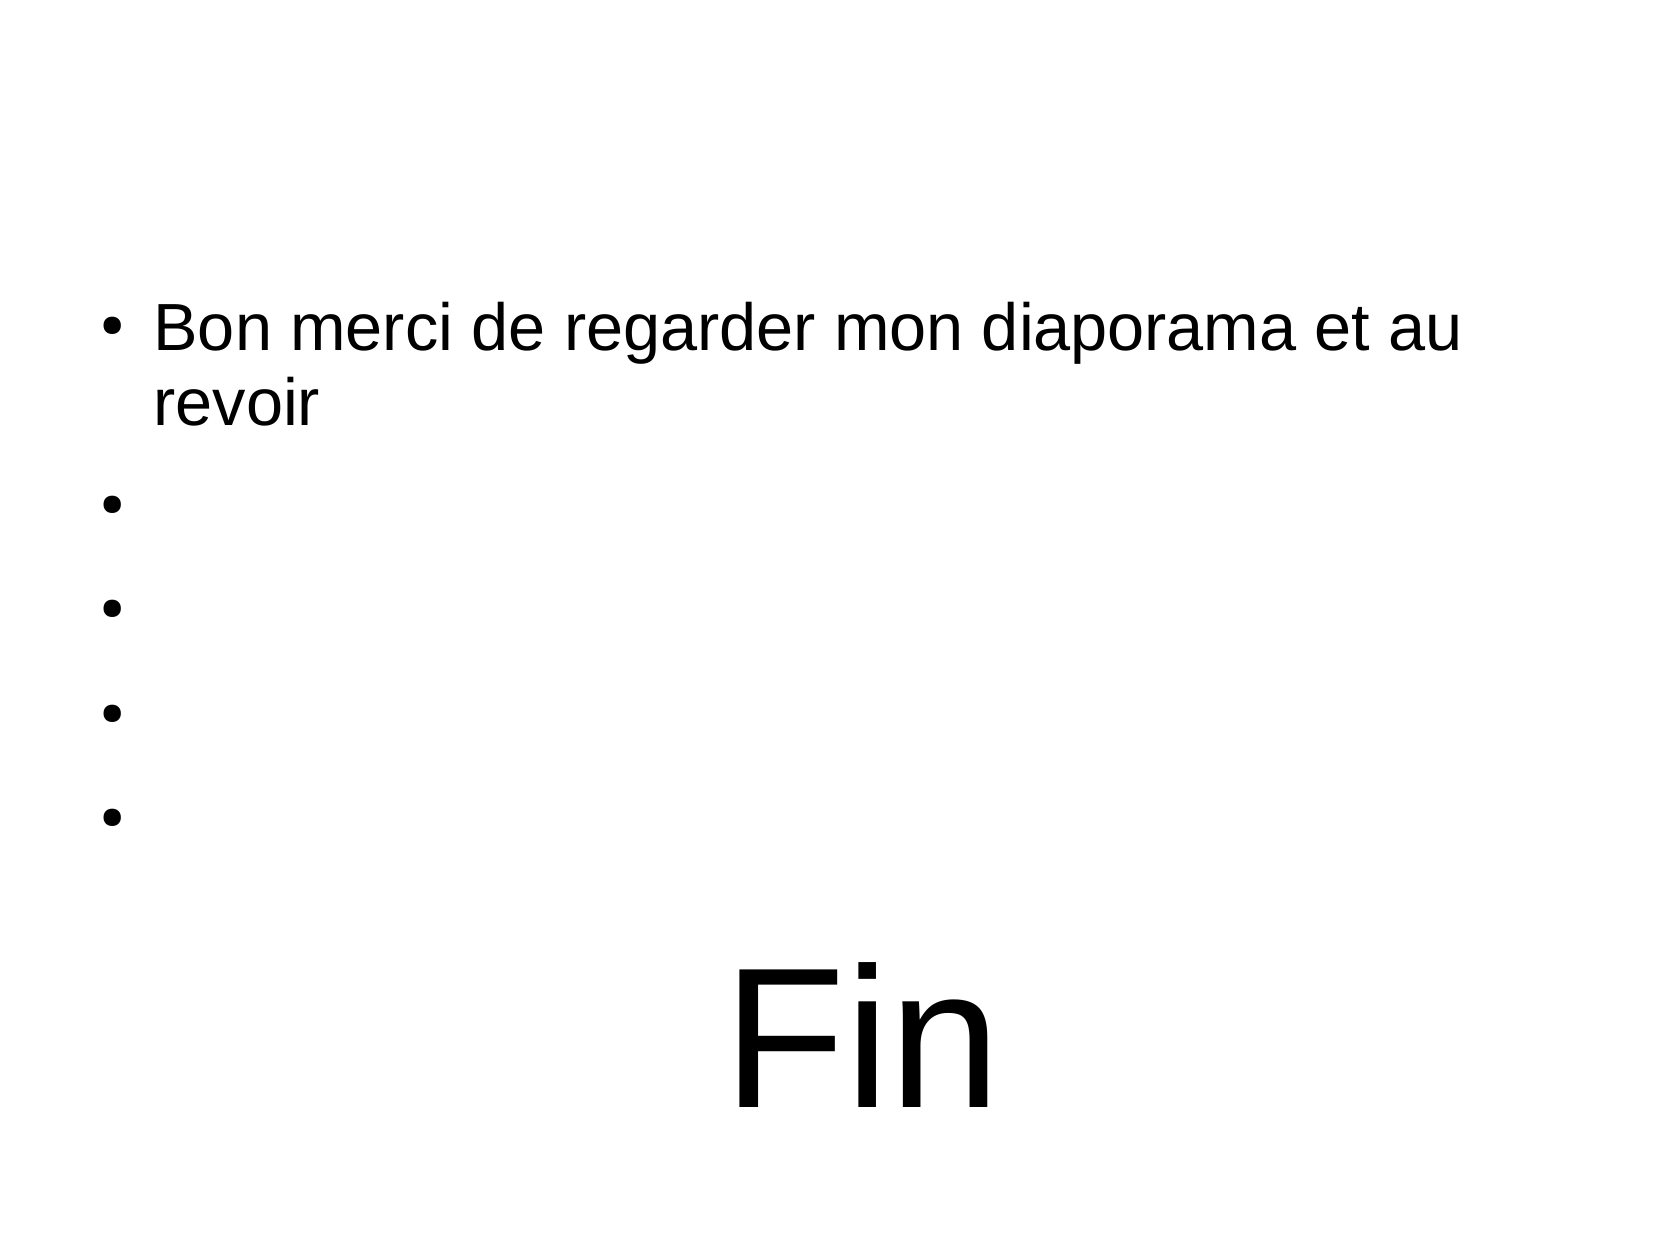

#
Bon merci de regarder mon diaporama et au revoir
Fin